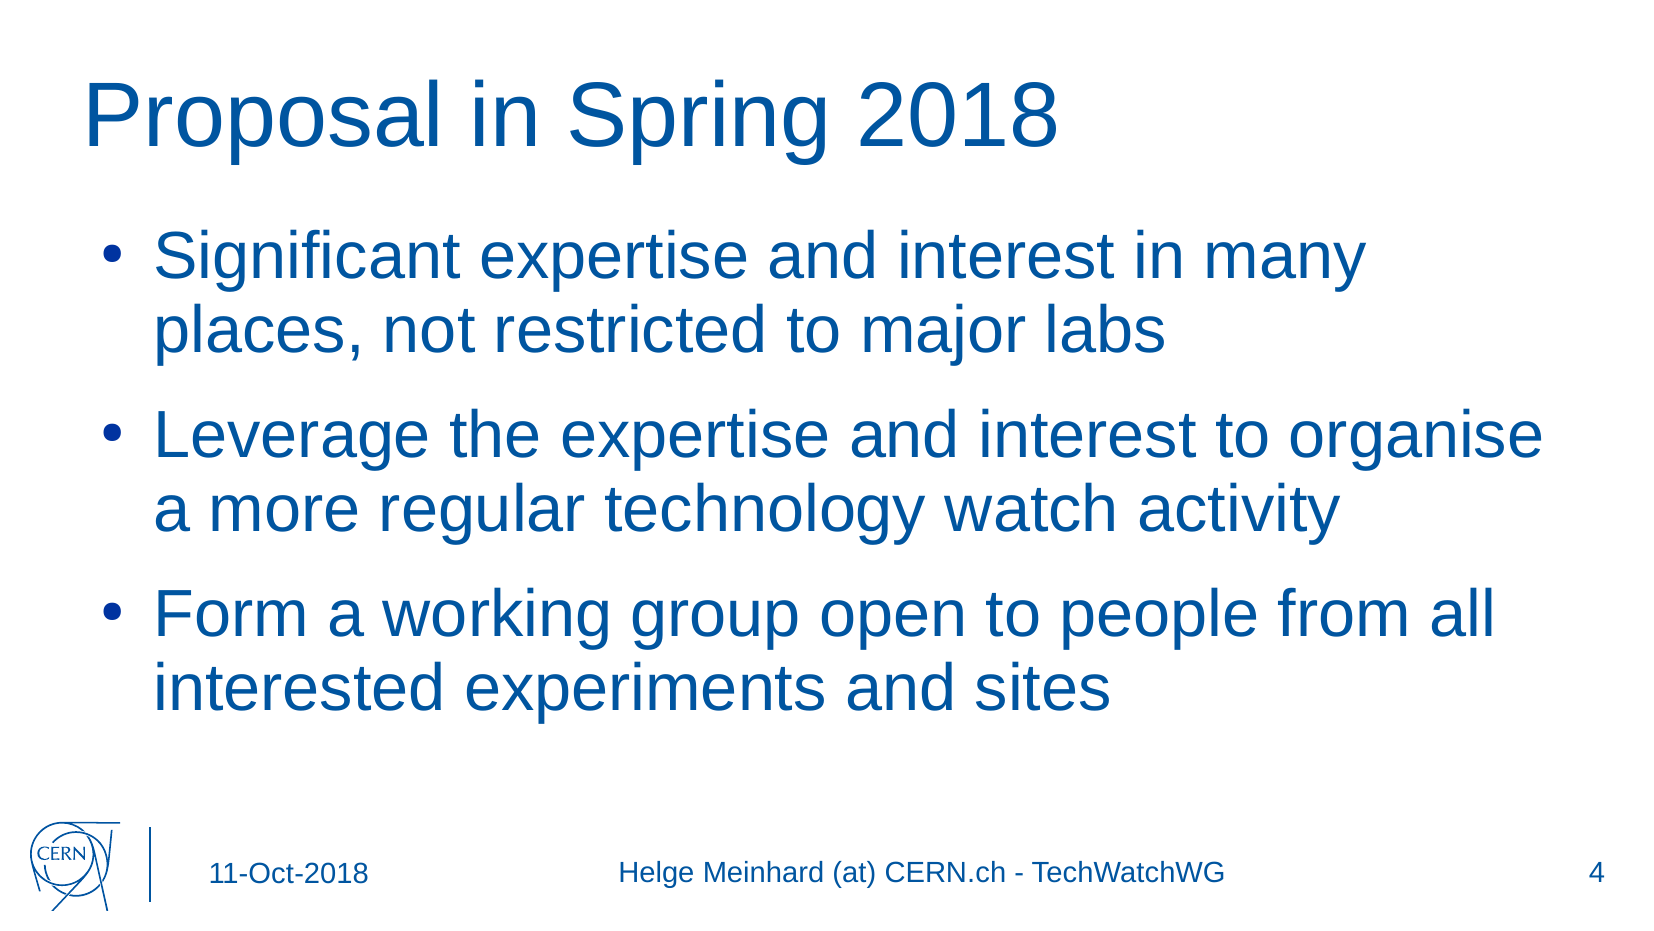

# Proposal in Spring 2018
Significant expertise and interest in many places, not restricted to major labs
Leverage the expertise and interest to organise a more regular technology watch activity
Form a working group open to people from all interested experiments and sites
Helge Meinhard (at) CERN.ch - TechWatchWG
4
11-Oct-2018